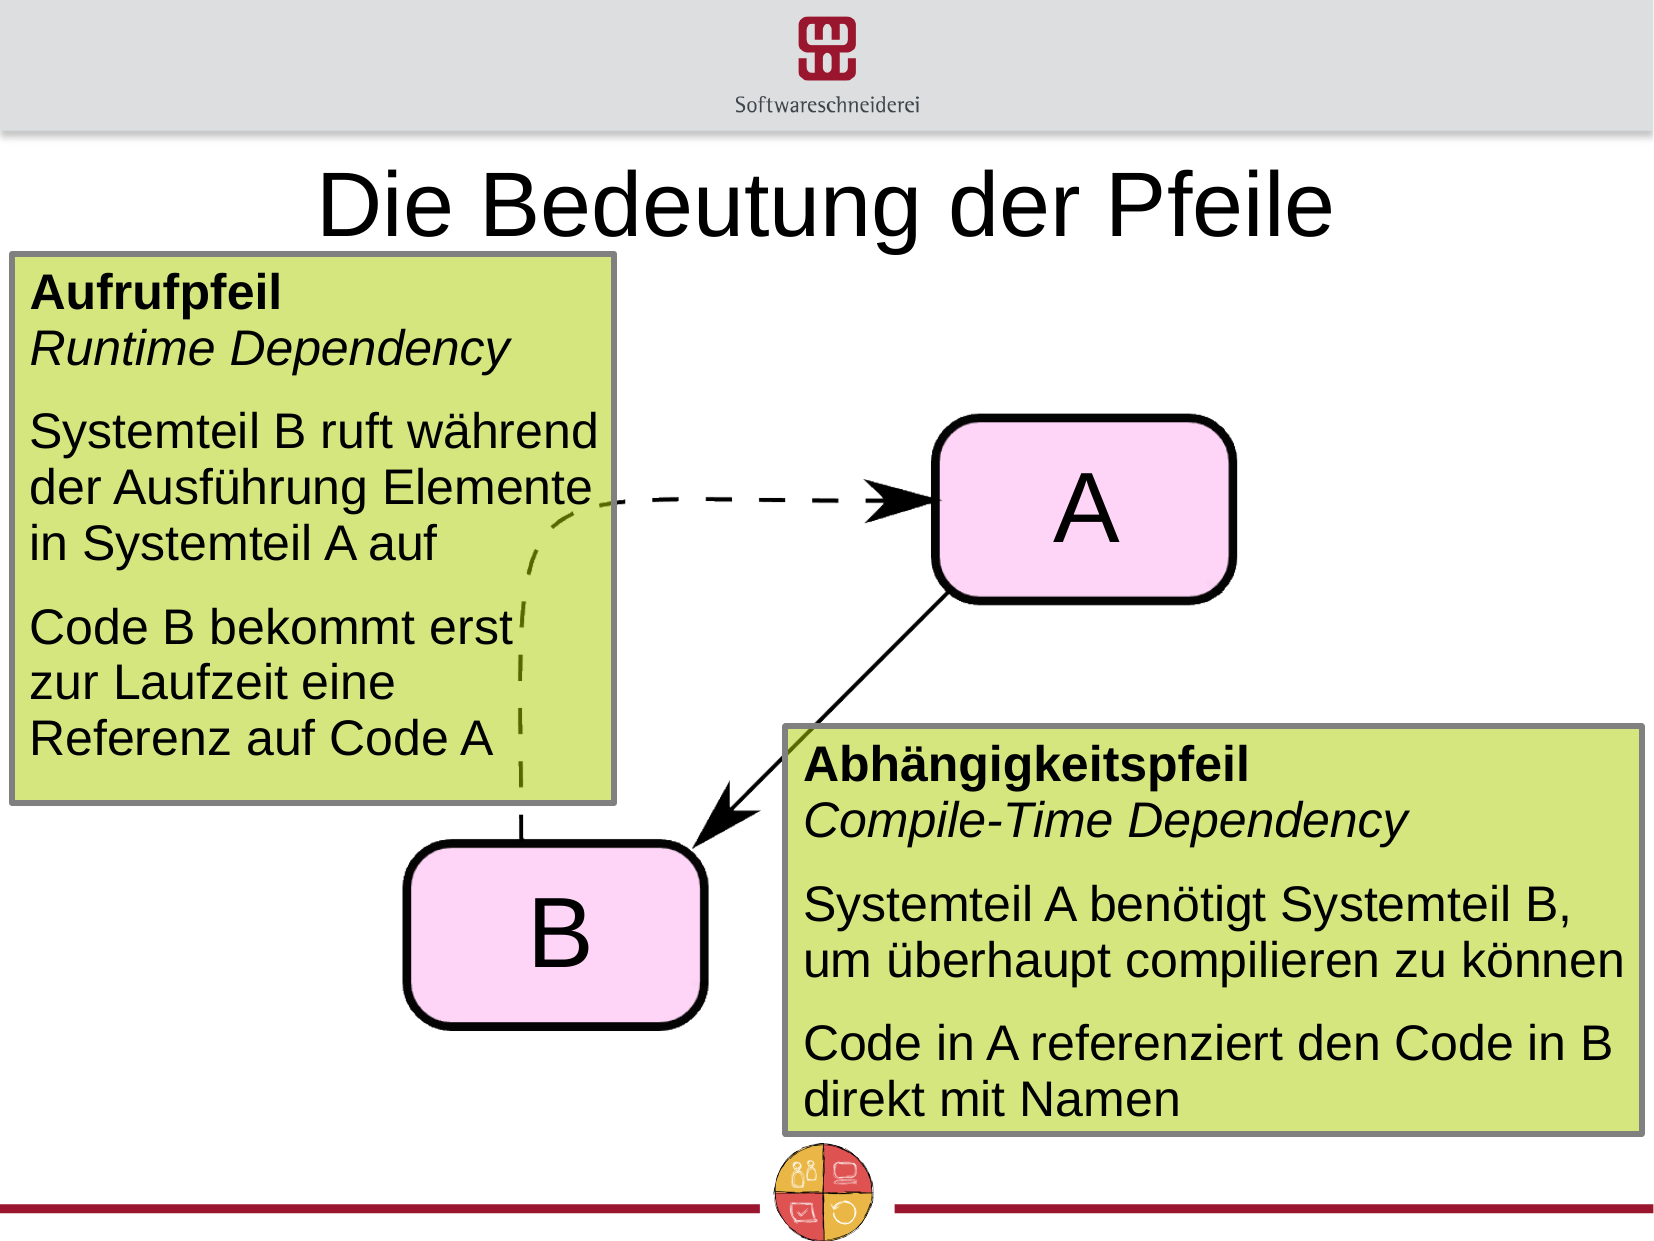

# Die Bedeutung der Pfeile
Aufrufpfeil
Runtime Dependency
Systemteil B ruft während
der Ausführung Elemente
in Systemteil A auf
Code B bekommt erst
zur Laufzeit eine
Referenz auf Code A
A
Abhängigkeitspfeil
Compile-Time Dependency
Systemteil A benötigt Systemteil B,
um überhaupt compilieren zu können
Code in A referenziert den Code in B
direkt mit Namen
B